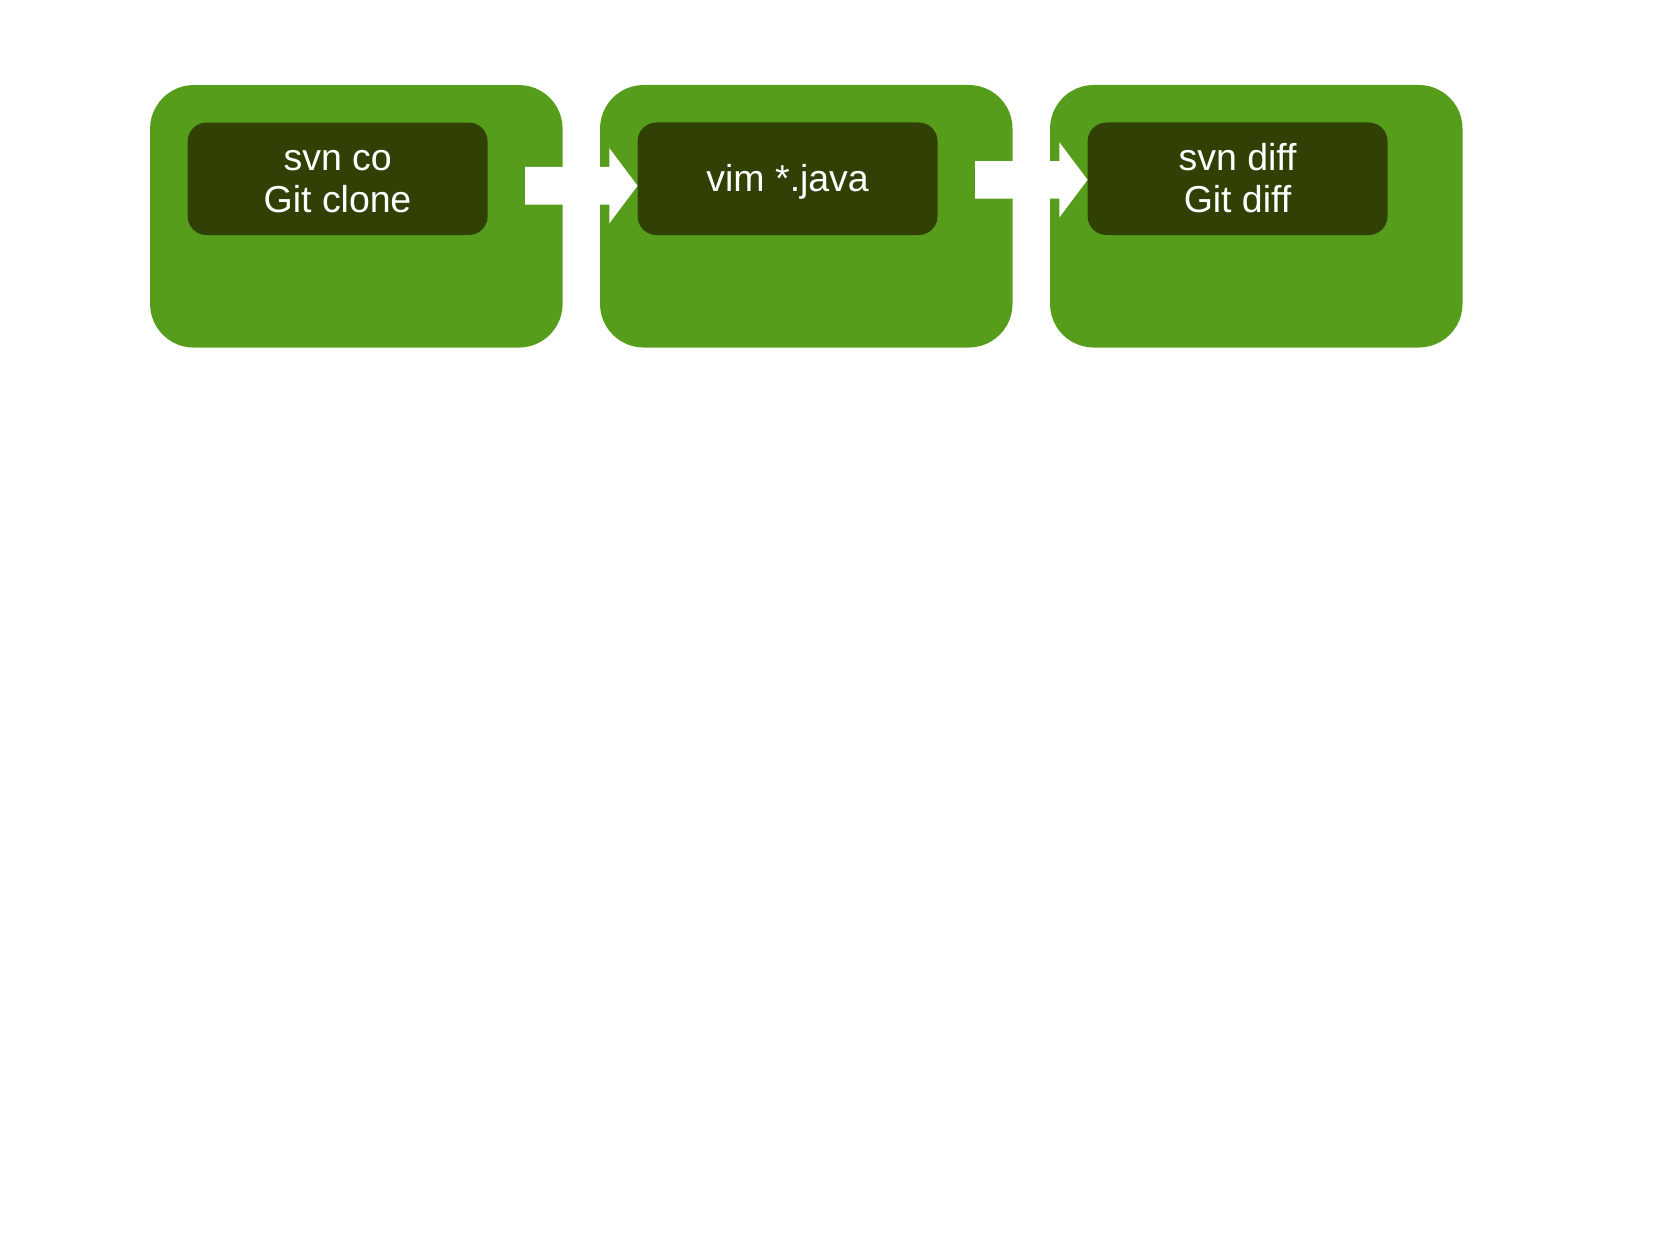

vim *.java
svn diff
Git diff
svn co
Git clone